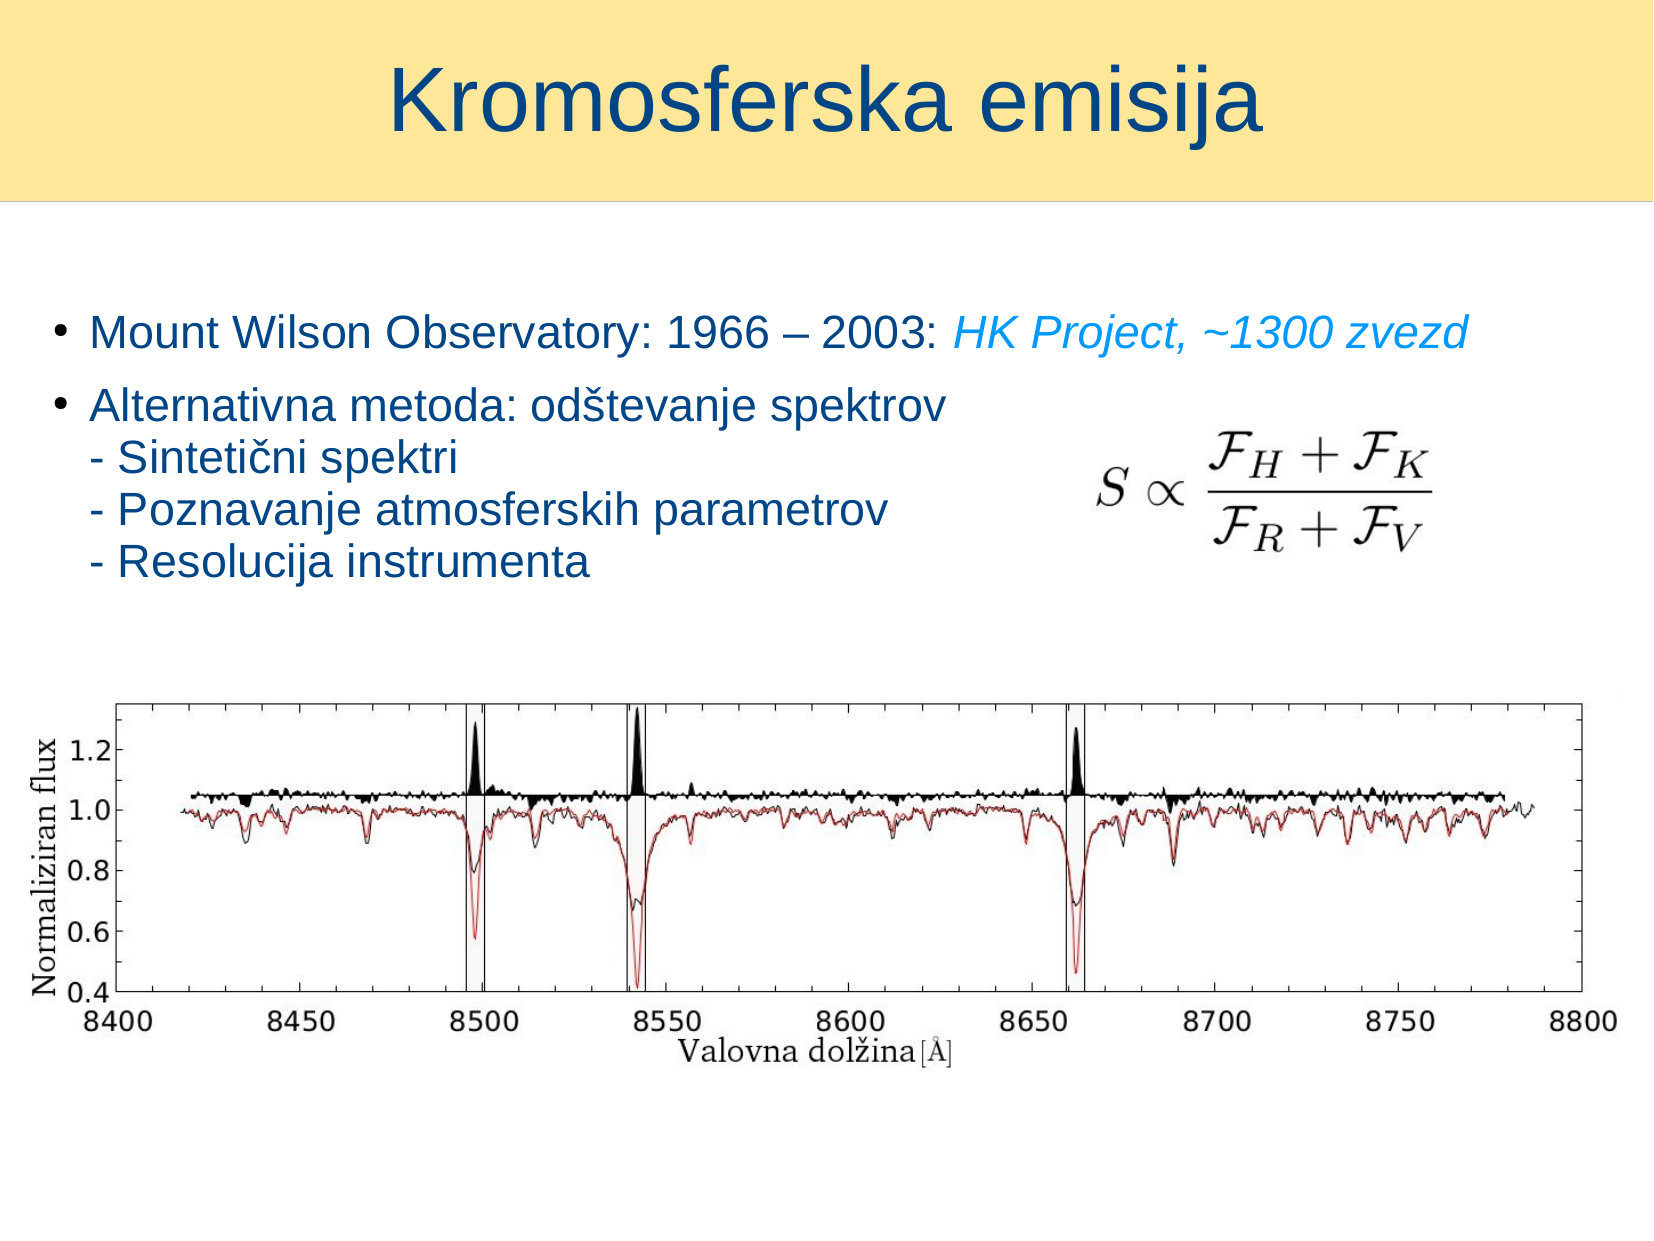

# Kromosferska emisija
Mount Wilson Observatory: 1966 – 2003: HK Project, ~1300 zvezd
Alternativna metoda: odštevanje spektrov
- Sintetični spektri
- Poznavanje atmosferskih parametrov
- Resolucija instrumenta